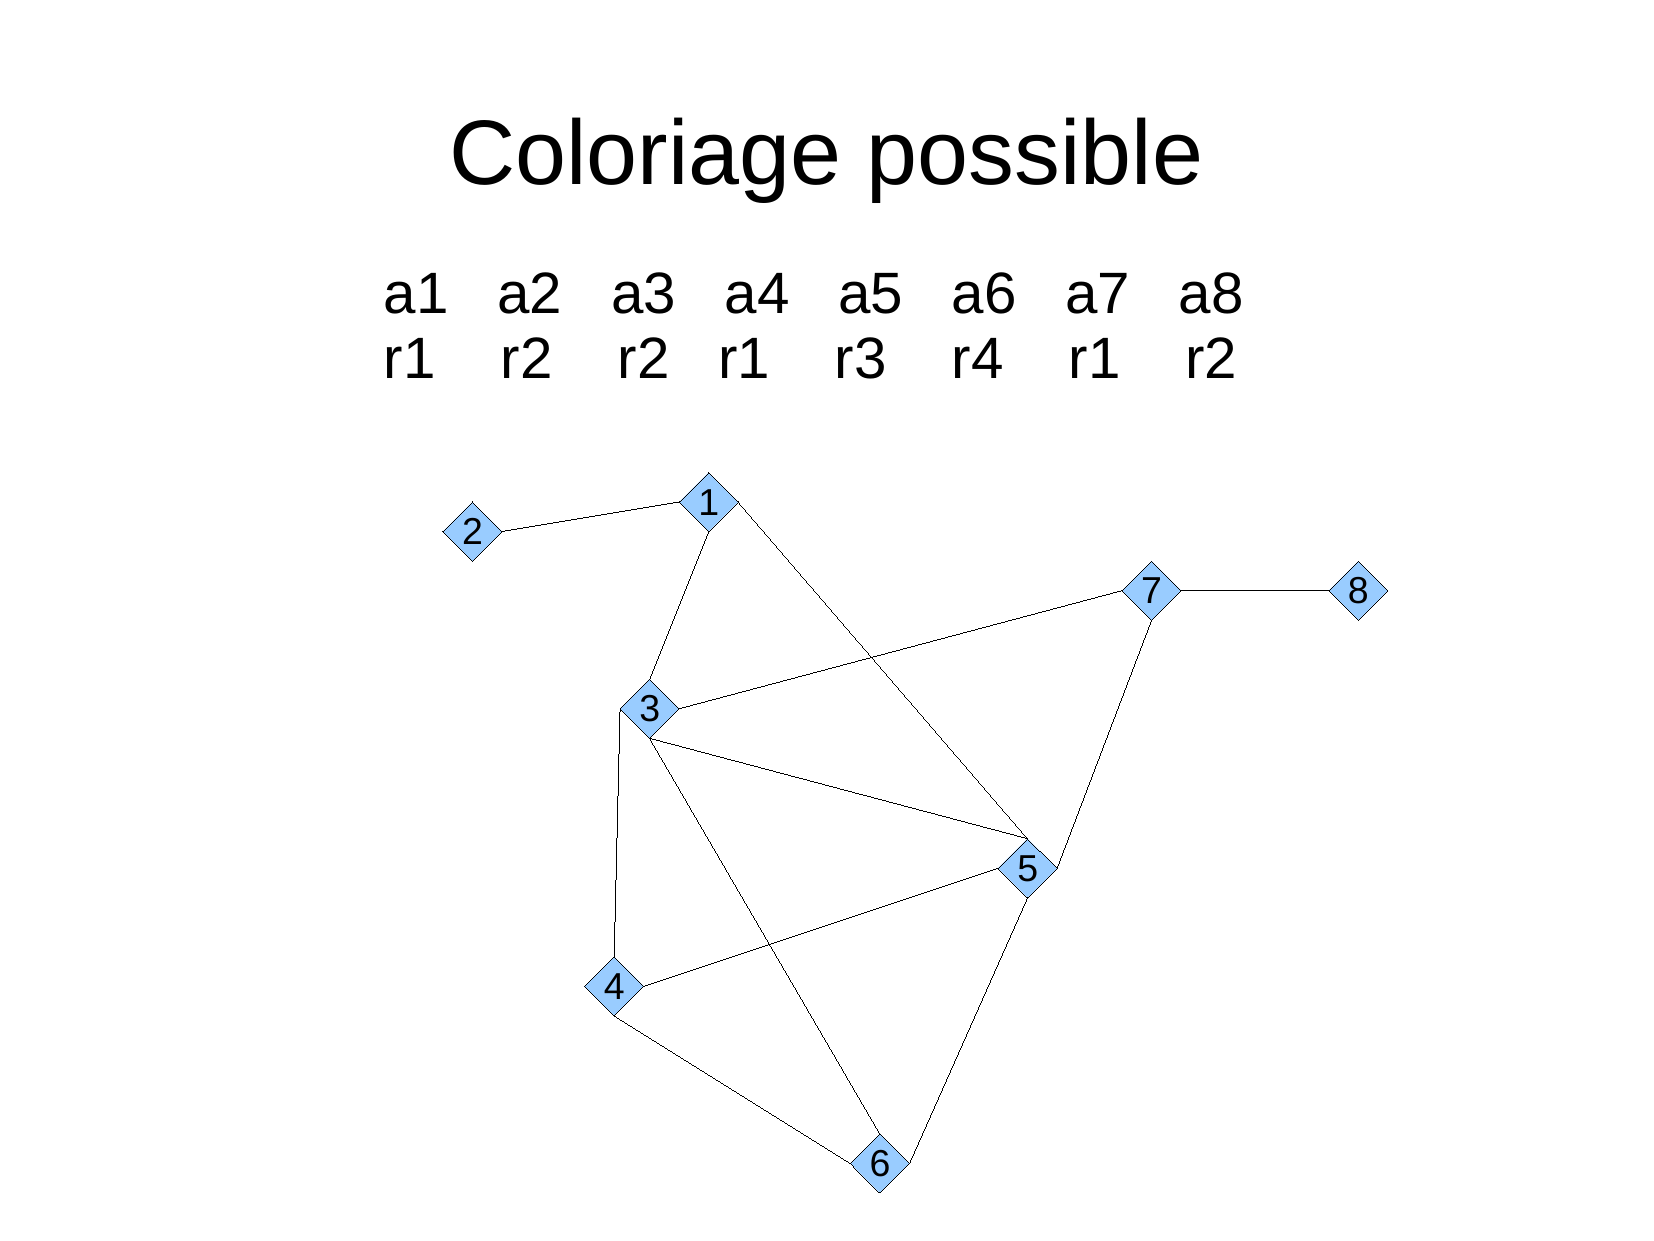

# Coloriage possible
a1 a2 a3 a4 a5 a6 a7 a8
r1 r2 r2 r1 r3 r4 r1 r2
1
2
7
8
3
5
4
6